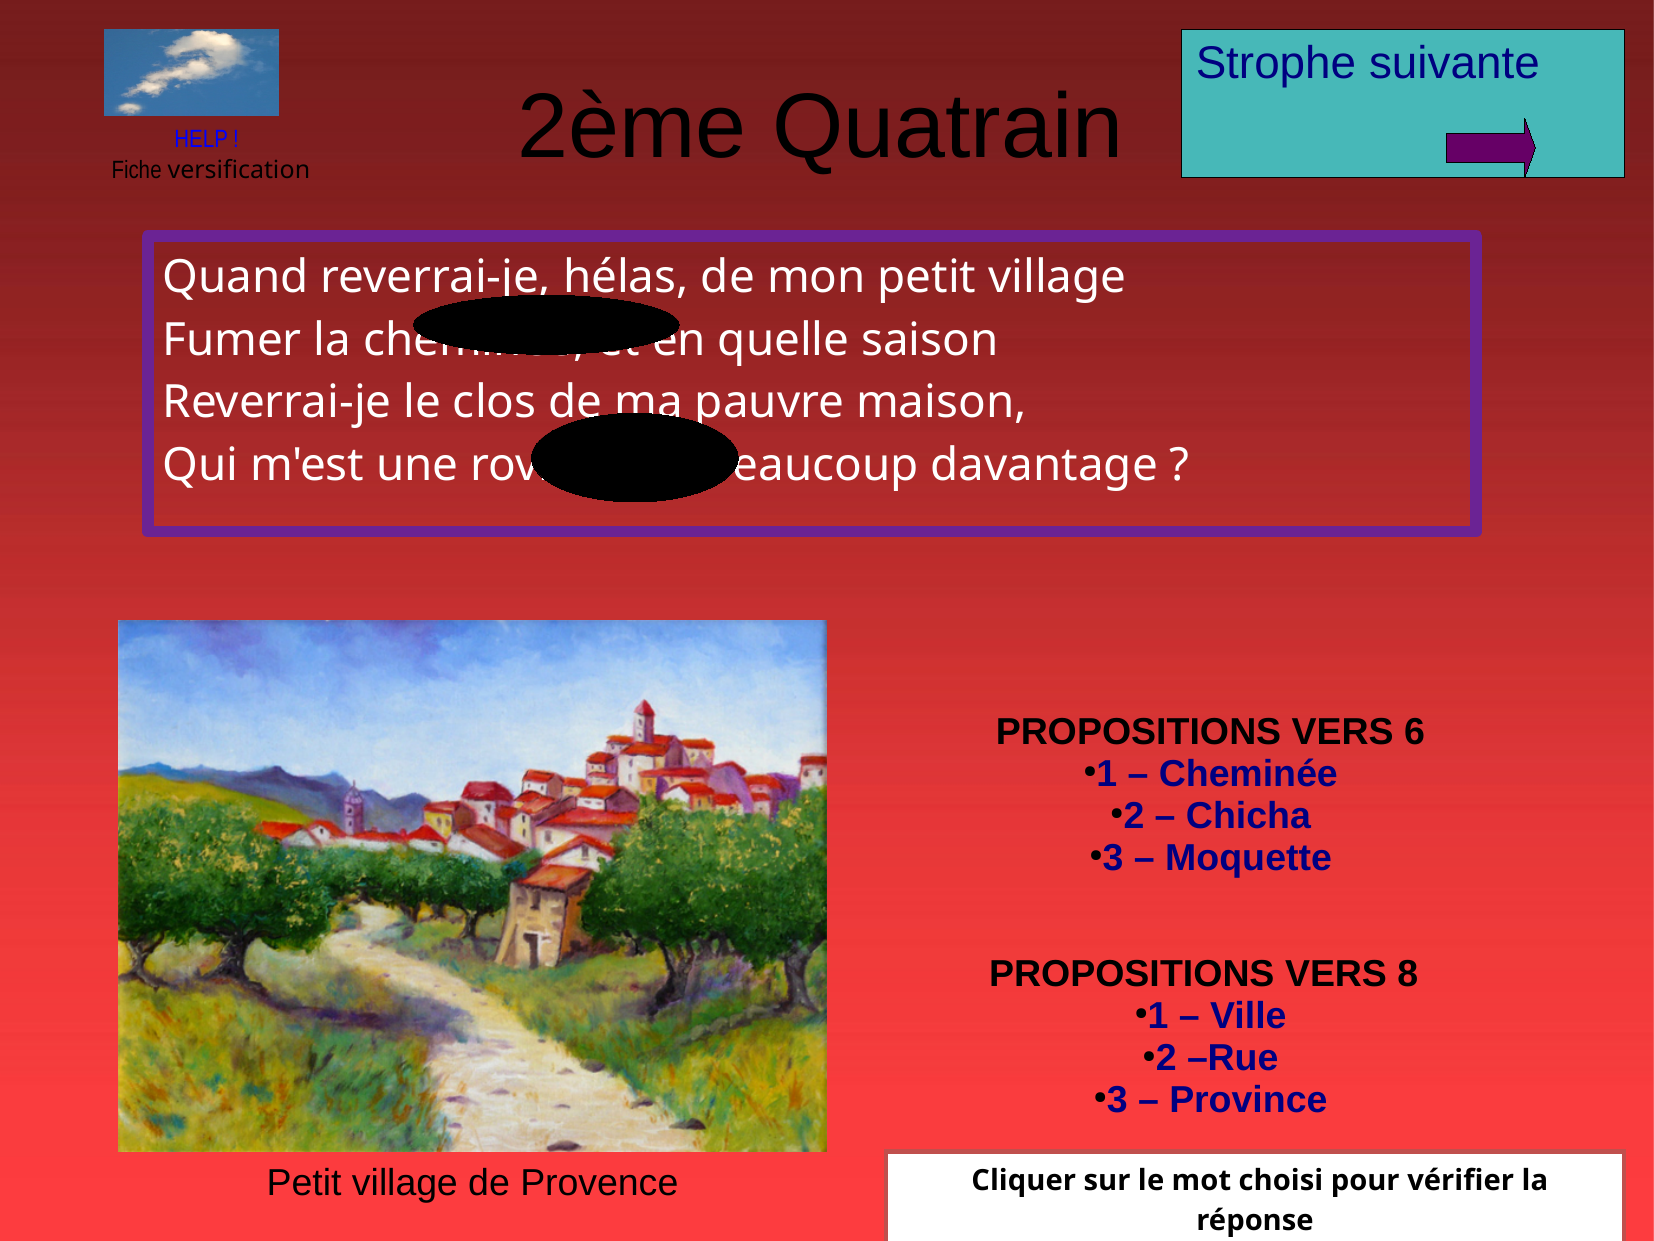

HELP !
Fiche versification
# 2ème Quatrain
Strophe suivante
Quand reverrai-je, hélas, de mon petit village
Fumer la cheminée, et en quelle saison
Reverrai-je le clos de ma pauvre maison,
Qui m'est une rovince, et beaucoup davantage ?
PROPOSITIONS VERS 6
1 – Cheminée
2 – Chicha
3 – Moquette
PROPOSITIONS VERS 8
1 – Ville
2 –Rue
3 – Province
Cliquer sur le mot choisi pour vérifier la réponse
Petit village de Provence